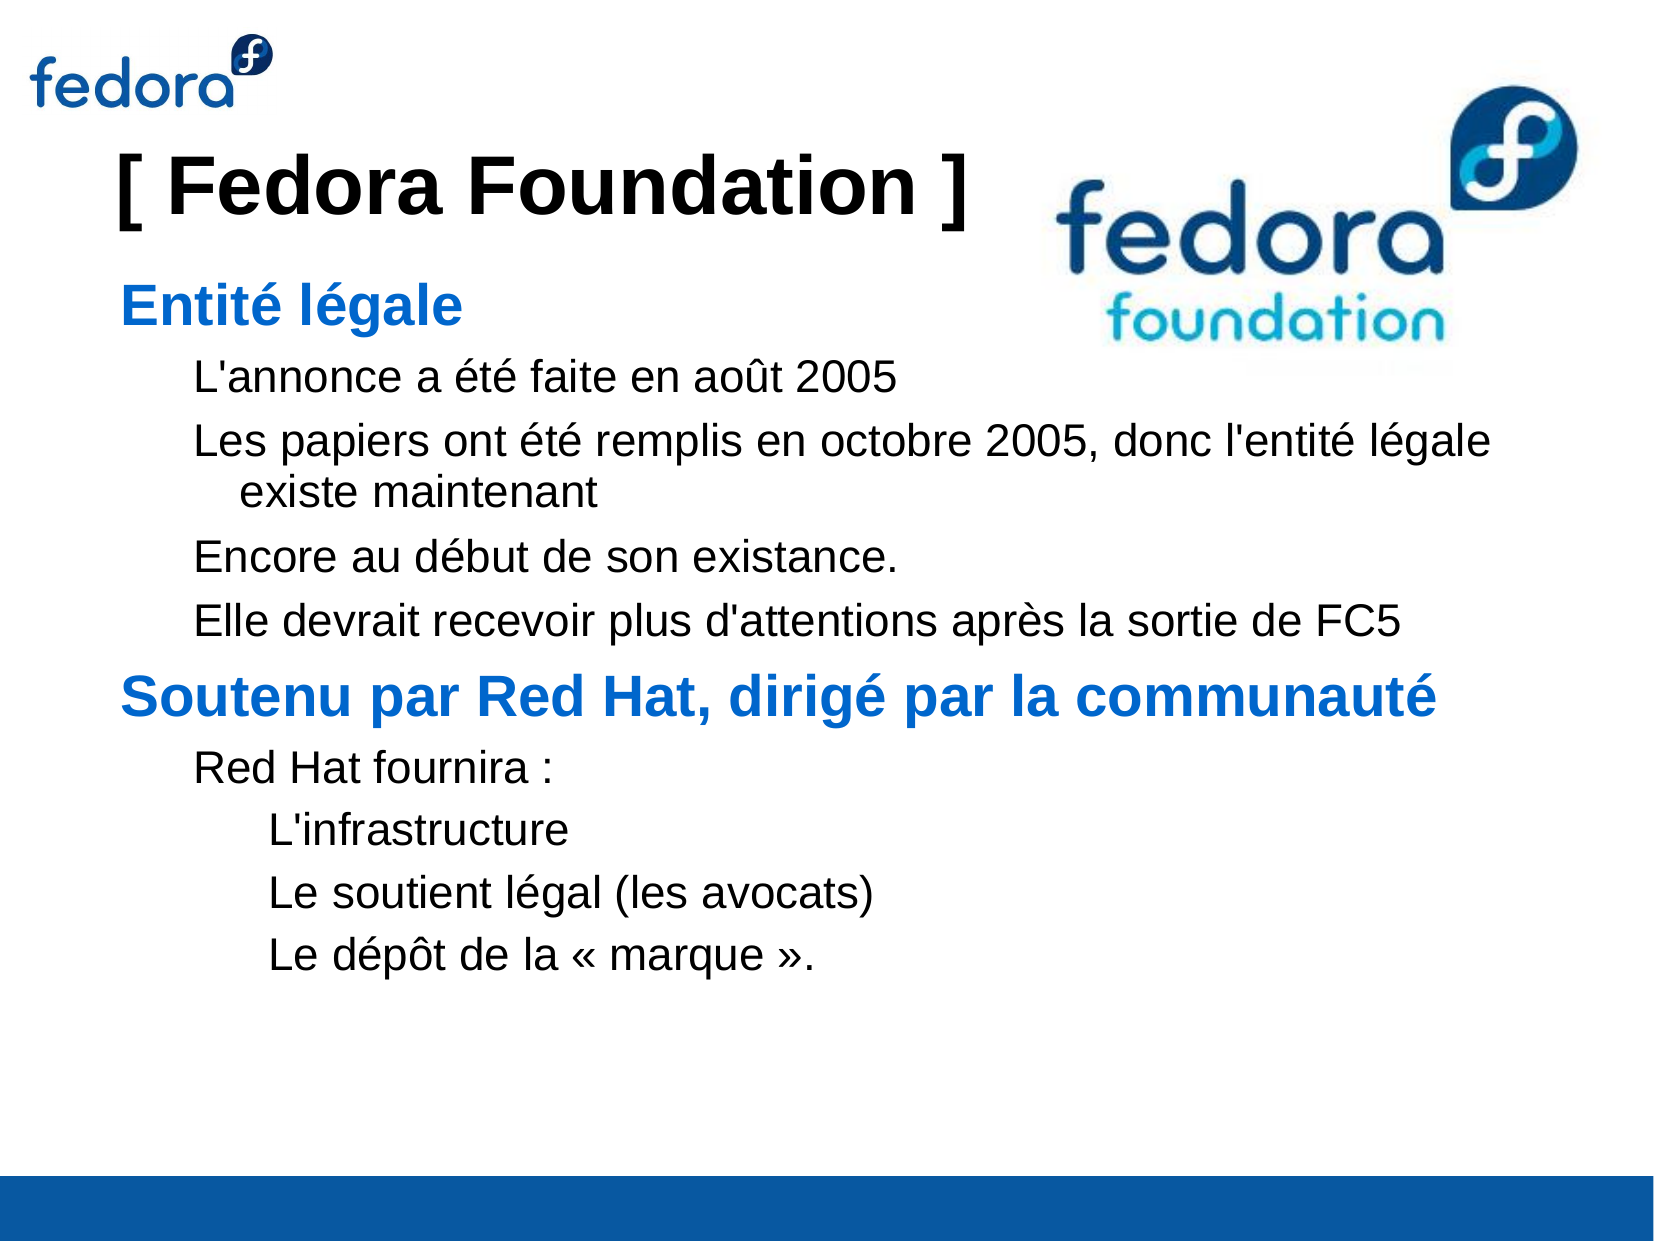

# [ Fedora Foundation ]
Entité légale
L'annonce a été faite en août 2005
Les papiers ont été remplis en octobre 2005, donc l'entité légale existe maintenant
Encore au début de son existance.
Elle devrait recevoir plus d'attentions après la sortie de FC5
Soutenu par Red Hat, dirigé par la communauté
Red Hat fournira :
L'infrastructure
Le soutient légal (les avocats)
Le dépôt de la « marque ».